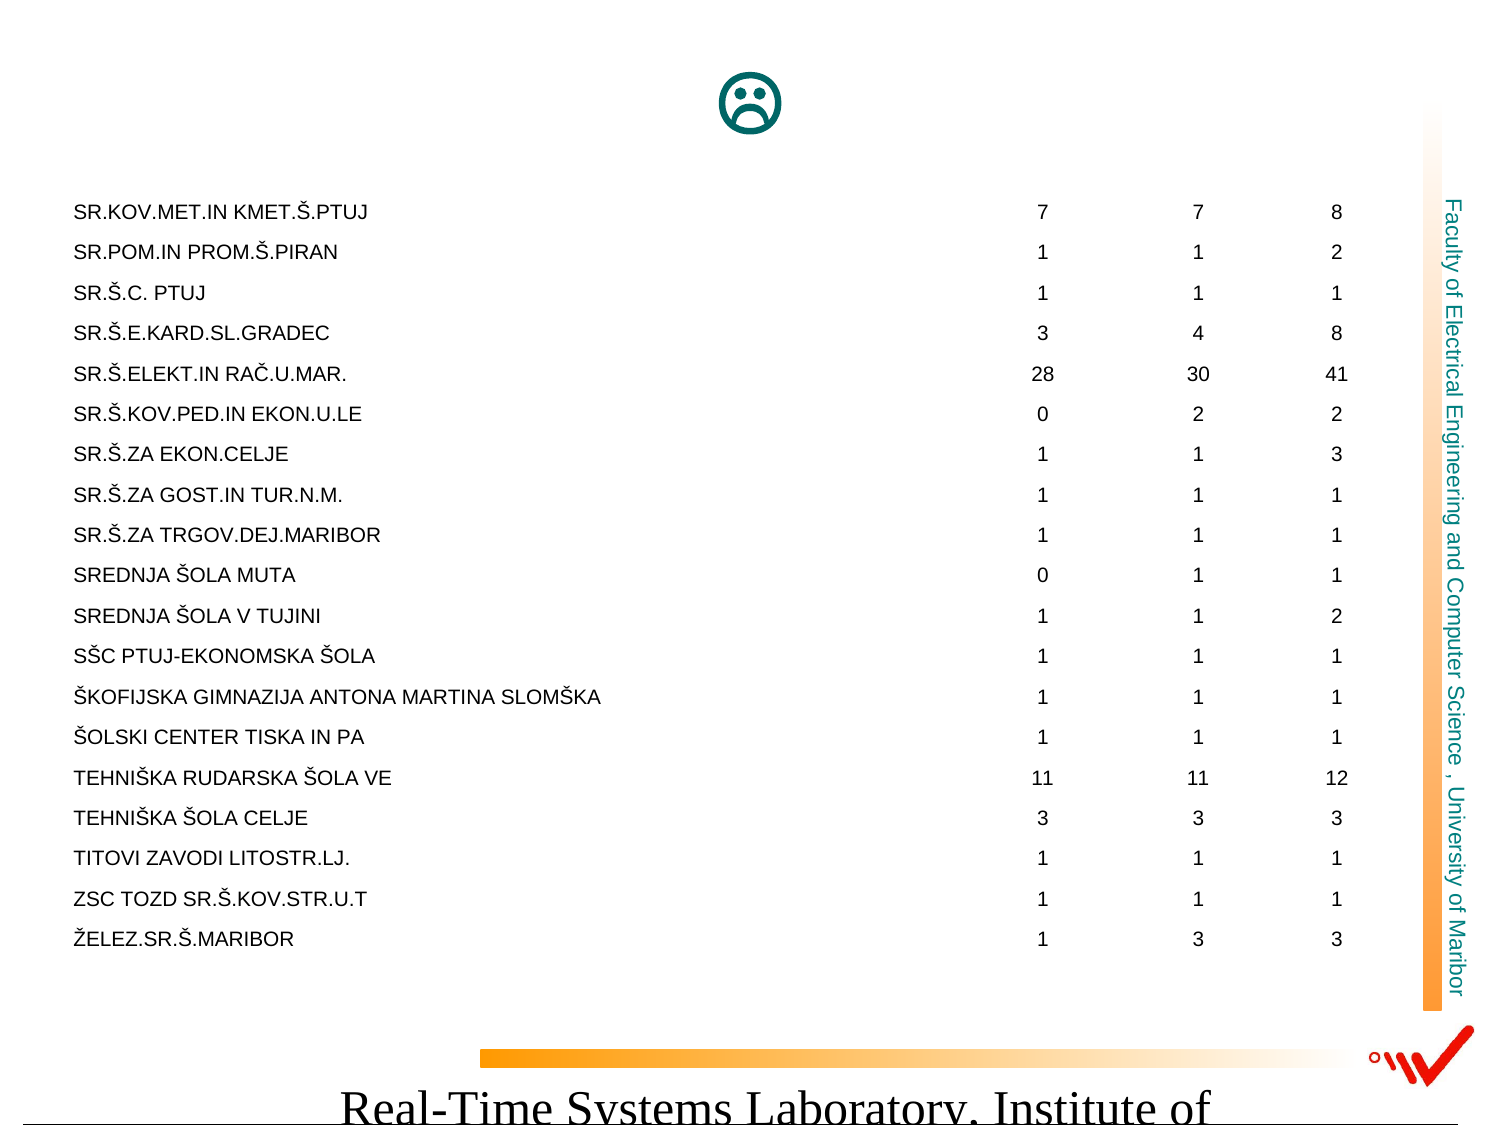

# 
| SR.KOV.MET.IN KMET.Š.PTUJ | 7 | 7 | 8 |
| --- | --- | --- | --- |
| SR.POM.IN PROM.Š.PIRAN | 1 | 1 | 2 |
| SR.Š.C. PTUJ | 1 | 1 | 1 |
| SR.Š.E.KARD.SL.GRADEC | 3 | 4 | 8 |
| SR.Š.ELEKT.IN RAČ.U.MAR. | 28 | 30 | 41 |
| SR.Š.KOV.PED.IN EKON.U.LE | 0 | 2 | 2 |
| SR.Š.ZA EKON.CELJE | 1 | 1 | 3 |
| SR.Š.ZA GOST.IN TUR.N.M. | 1 | 1 | 1 |
| SR.Š.ZA TRGOV.DEJ.MARIBOR | 1 | 1 | 1 |
| SREDNJA ŠOLA MUTA | 0 | 1 | 1 |
| SREDNJA ŠOLA V TUJINI | 1 | 1 | 2 |
| SŠC PTUJ-EKONOMSKA ŠOLA | 1 | 1 | 1 |
| ŠKOFIJSKA GIMNAZIJA ANTONA MARTINA SLOMŠKA | 1 | 1 | 1 |
| ŠOLSKI CENTER TISKA IN PA | 1 | 1 | 1 |
| TEHNIŠKA RUDARSKA ŠOLA VE | 11 | 11 | 12 |
| TEHNIŠKA ŠOLA CELJE | 3 | 3 | 3 |
| TITOVI ZAVODI LITOSTR.LJ. | 1 | 1 | 1 |
| ZSC TOZD SR.Š.KOV.STR.U.T | 1 | 1 | 1 |
| ŽELEZ.SR.Š.MARIBOR | 1 | 3 | 3 |